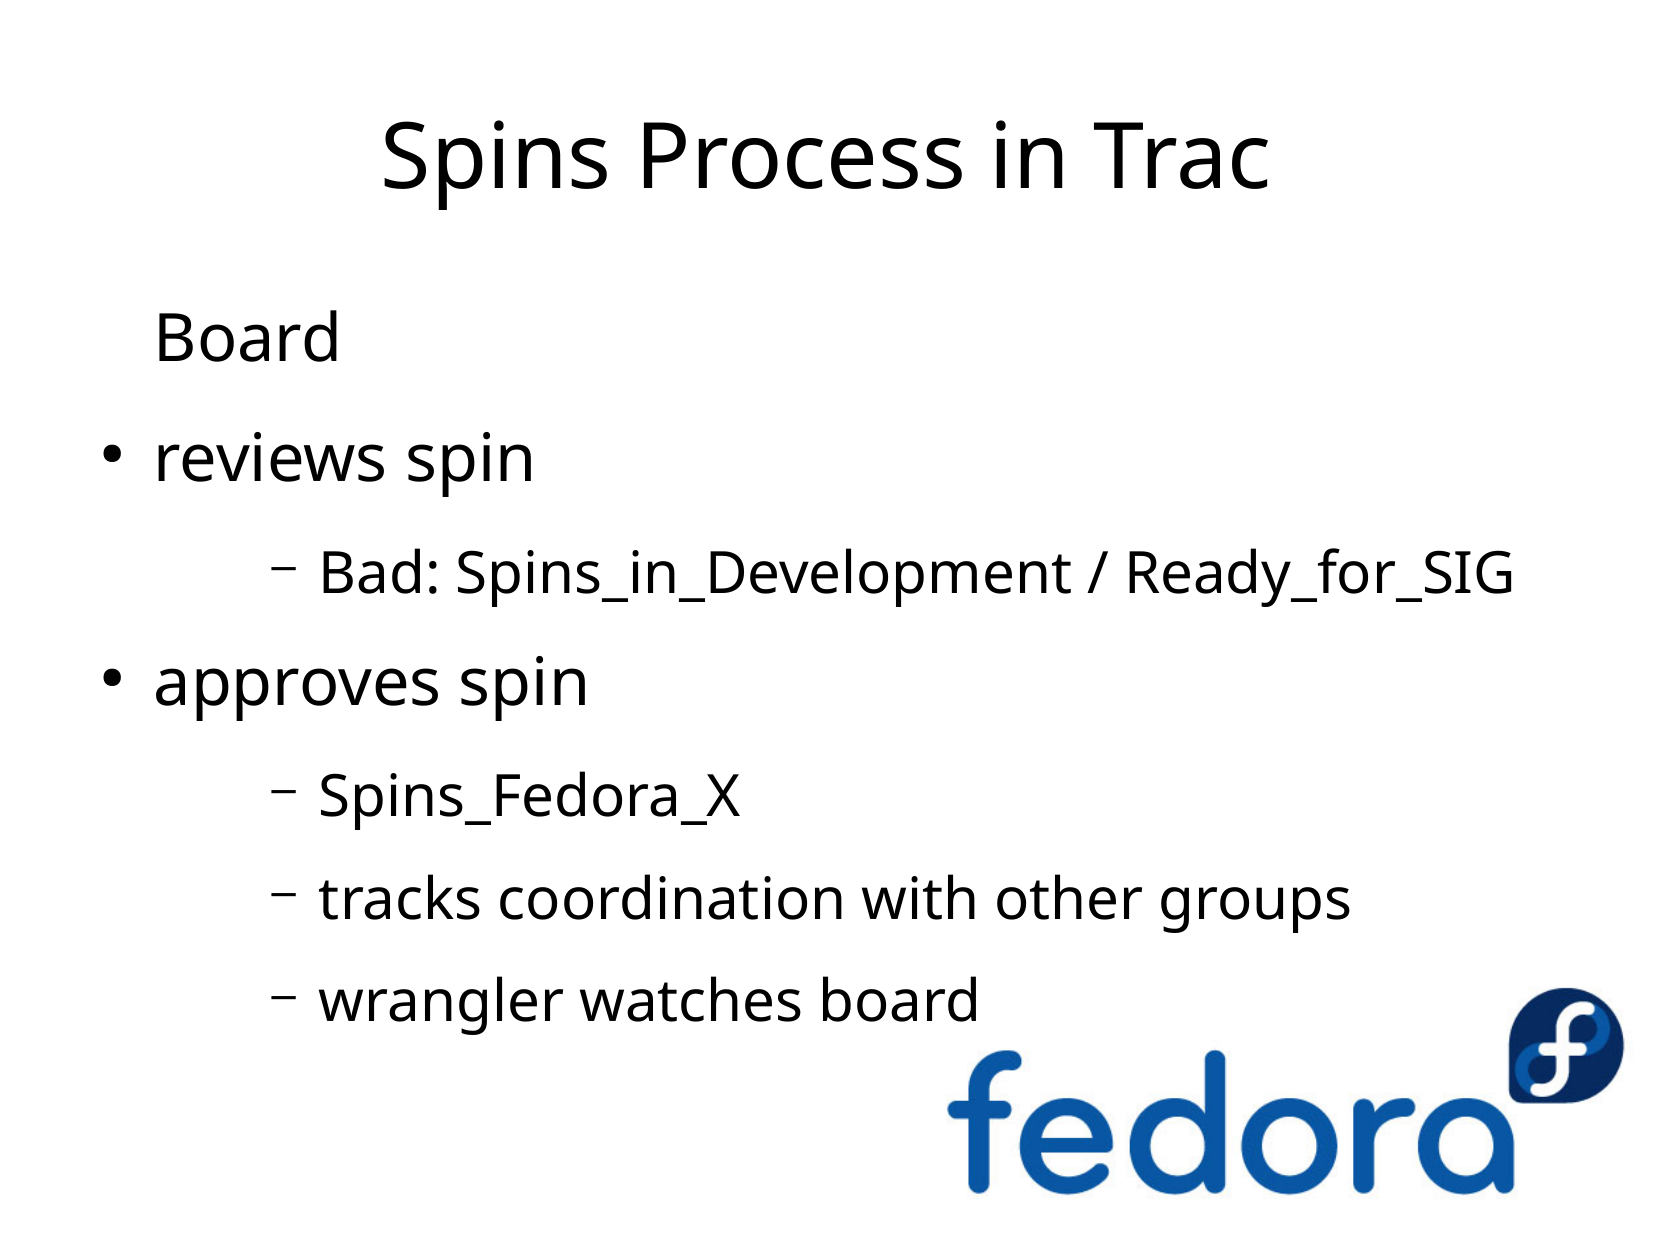

# Spins Process in Trac
Board
reviews spin
Bad: Spins_in_Development / Ready_for_SIG
approves spin
Spins_Fedora_X
tracks coordination with other groups
wrangler watches board